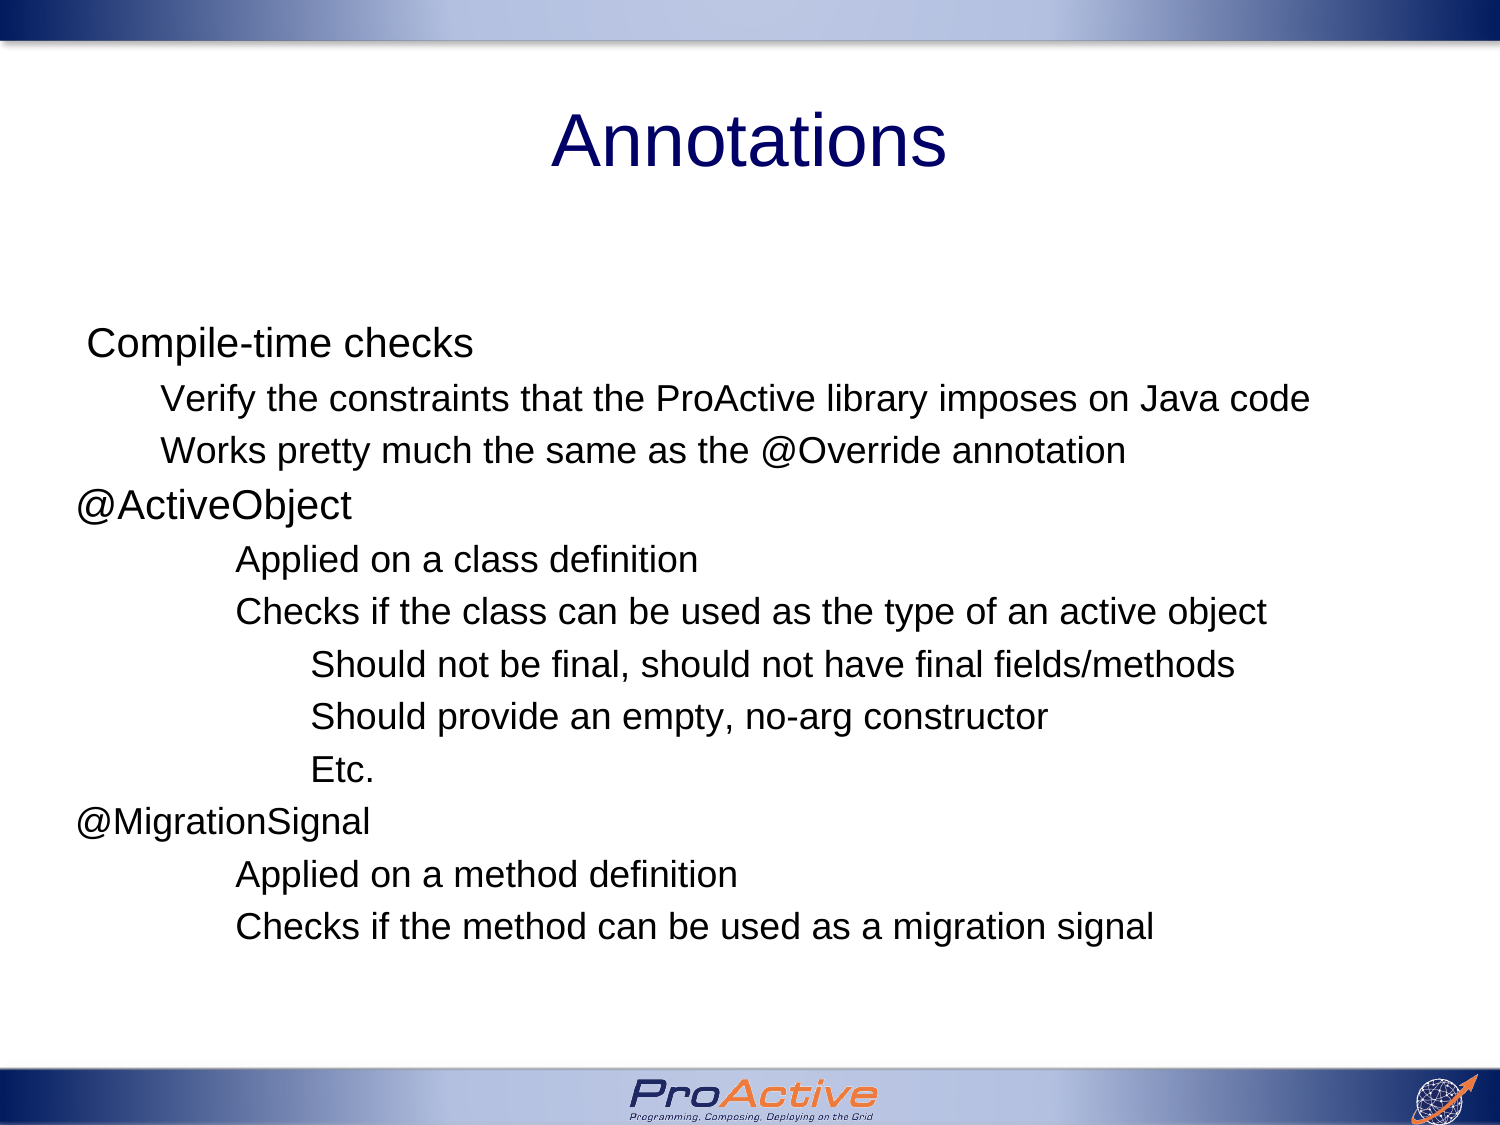

# Annotations
 Compile-time checks
 Verify the constraints that the ProActive library imposes on Java code
 Works pretty much the same as the @Override annotation
@ActiveObject
 Applied on a class definition
 Checks if the class can be used as the type of an active object
 Should not be final, should not have final fields/methods
 Should provide an empty, no-arg constructor
 Etc.
@MigrationSignal
 Applied on a method definition
 Checks if the method can be used as a migration signal